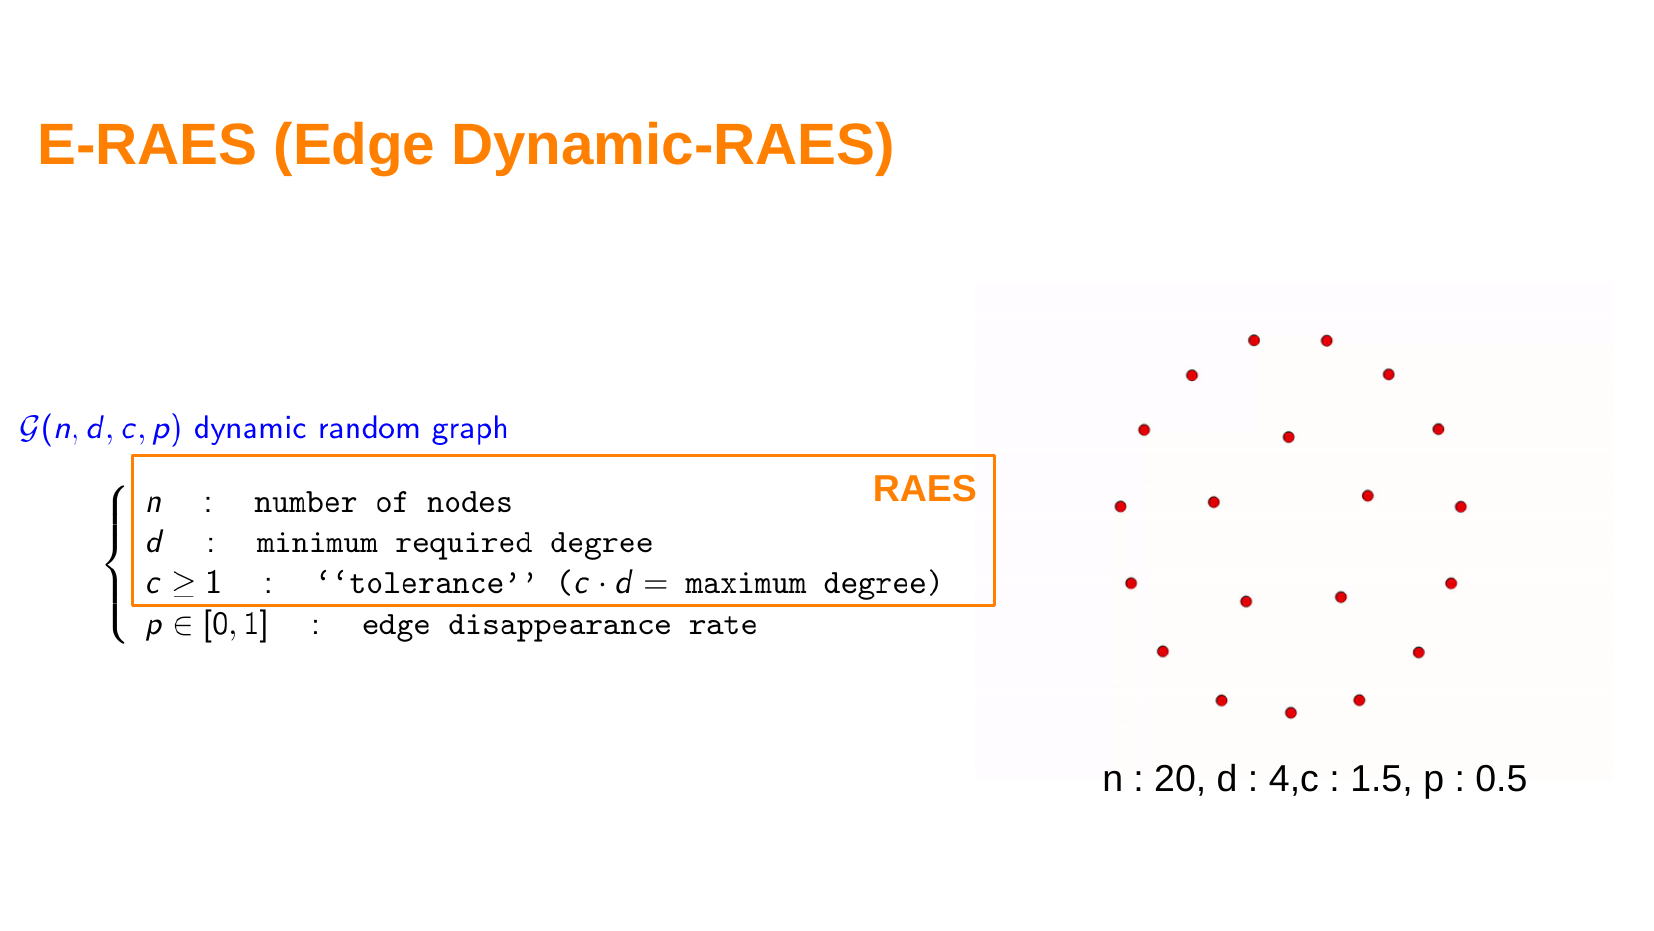

# E-RAES (Edge Dynamic-RAES)
RAES
n : 20, d : 4,c : 1.5, p : 0.5